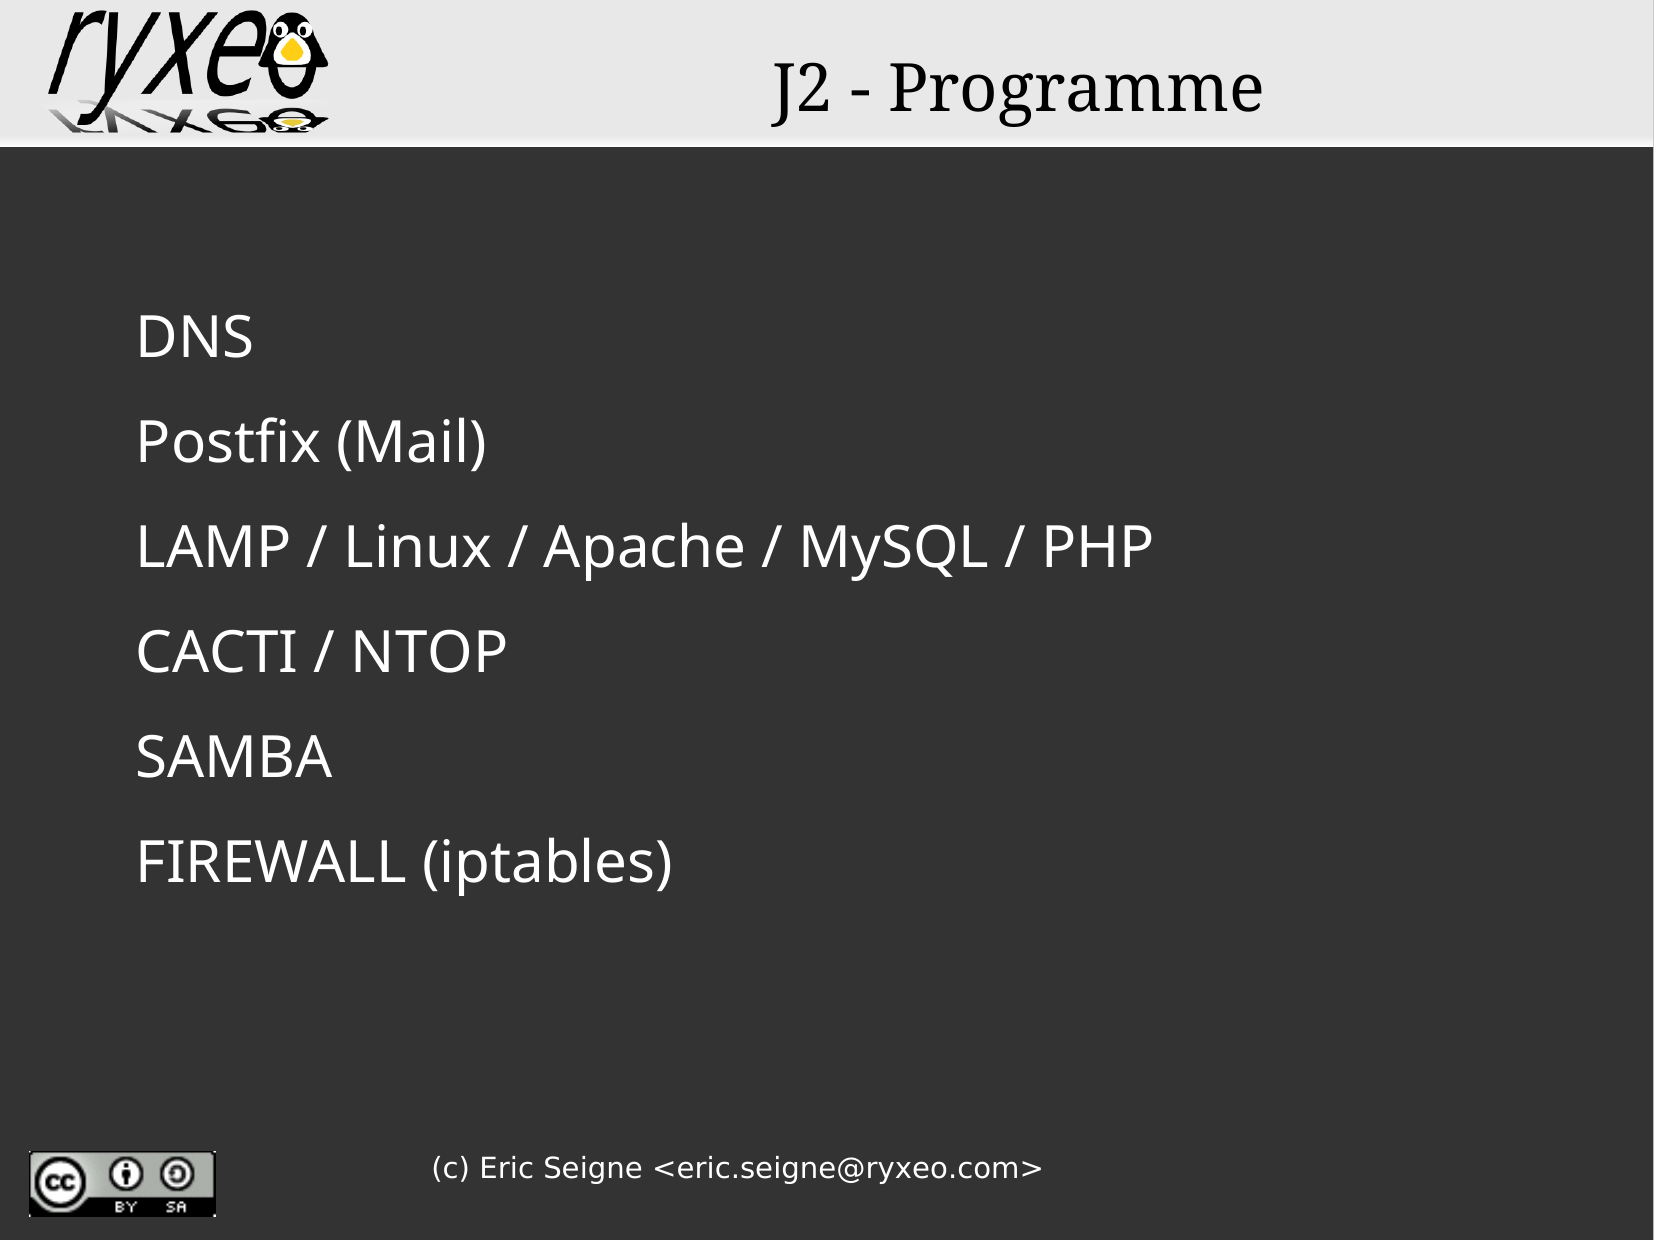

# J2 - Programme
DNS
Postfix (Mail)
LAMP / Linux / Apache / MySQL / PHP
CACTI / NTOP
SAMBA
FIREWALL (iptables)